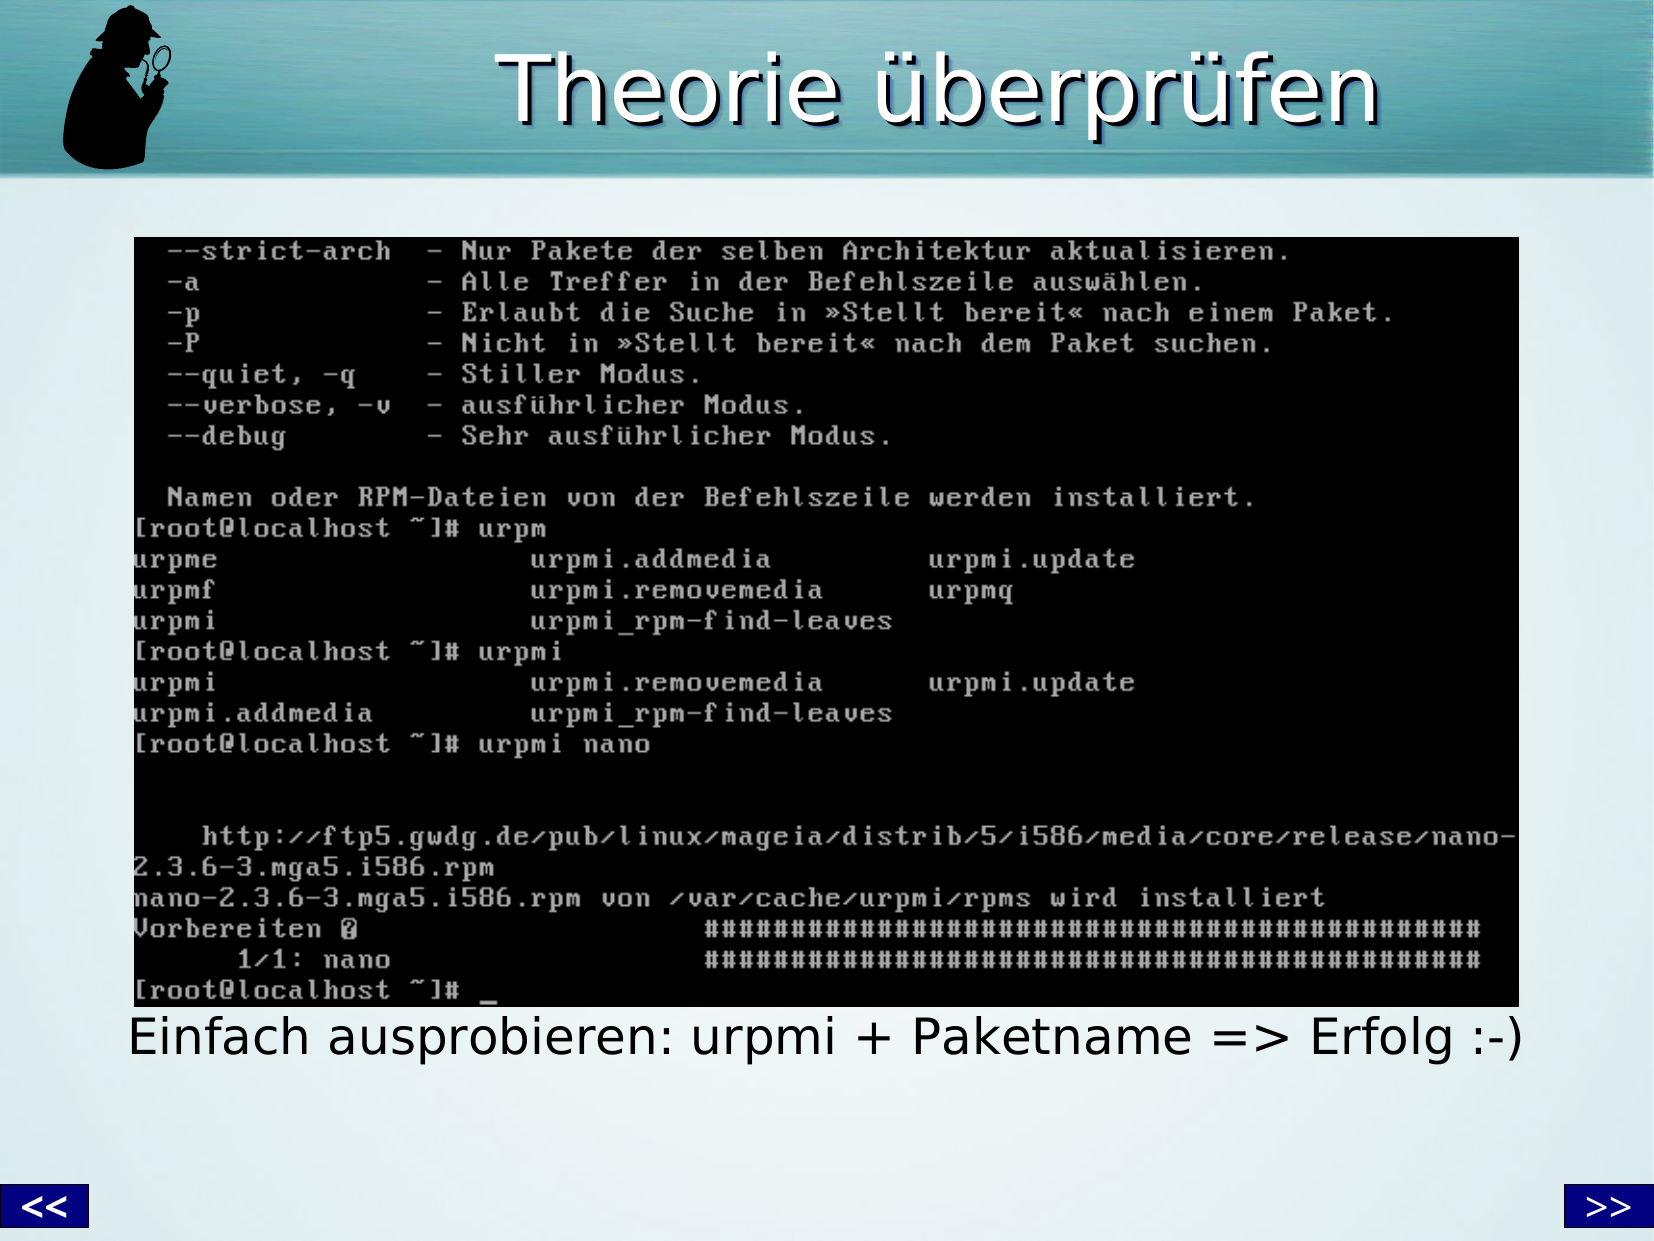

# Theorie überprüfen
Einfach ausprobieren: urpmi + Paketname => Erfolg :-)